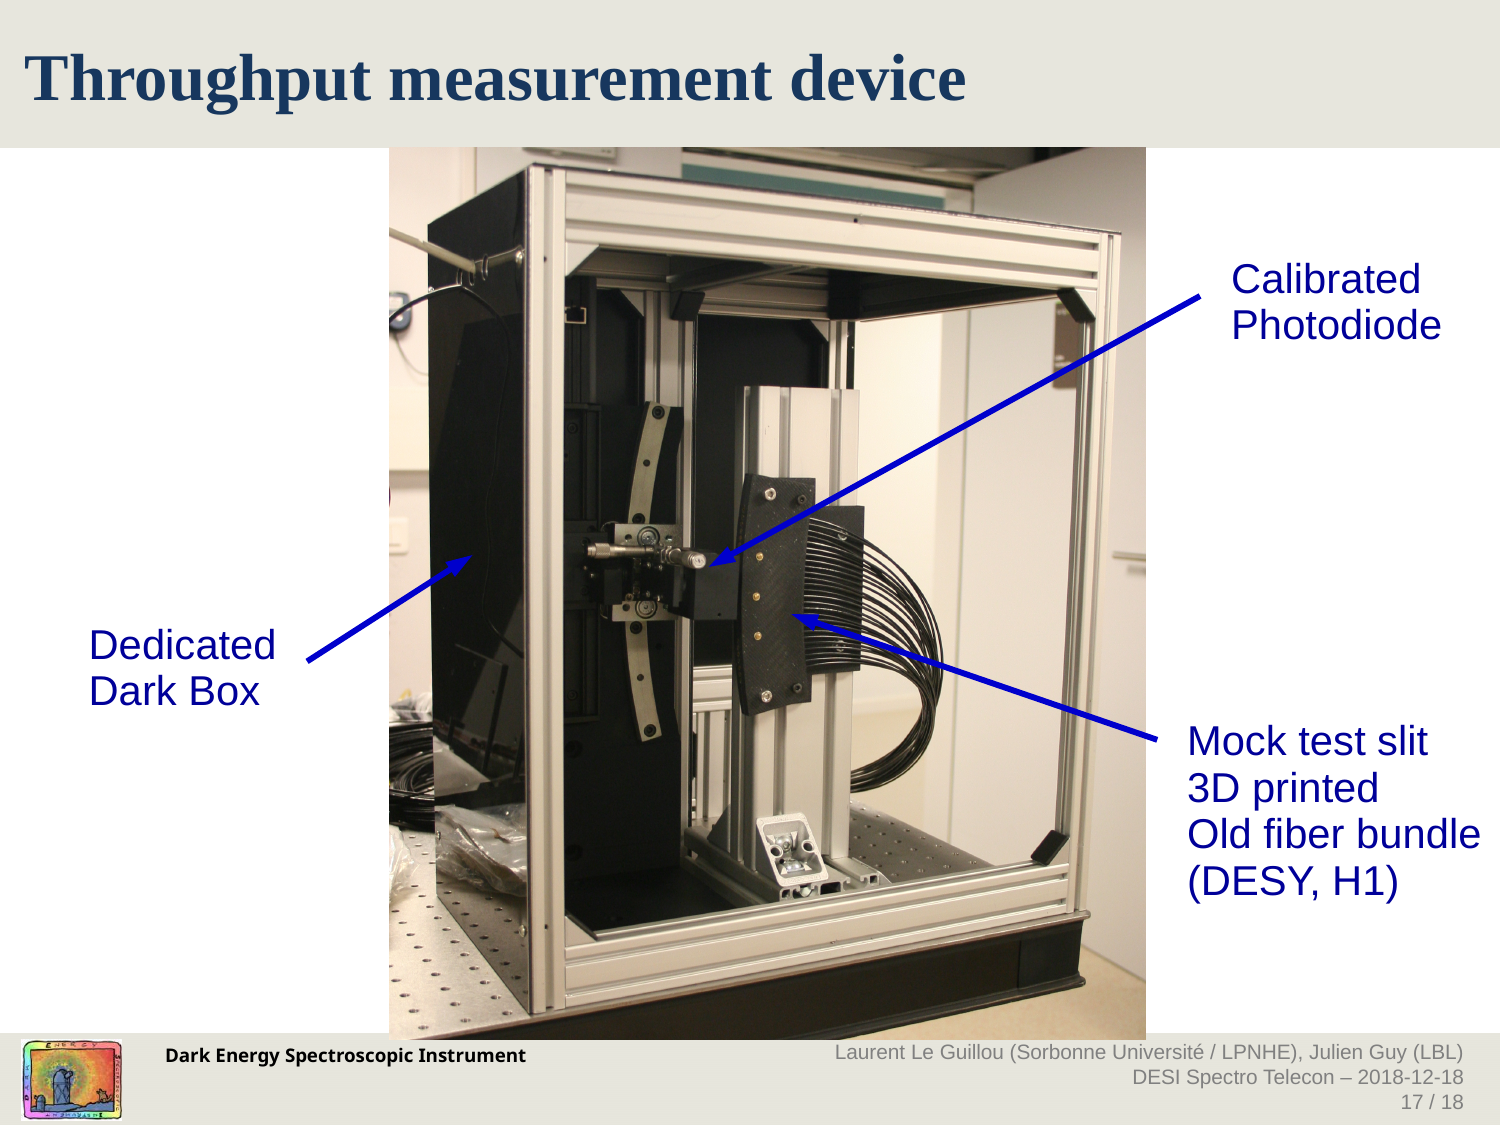

# Throughput measurement device
Calibrated
Photodiode
Dedicated
Dark Box
Mock test slit
3D printed
Old fiber bundle (DESY, H1)